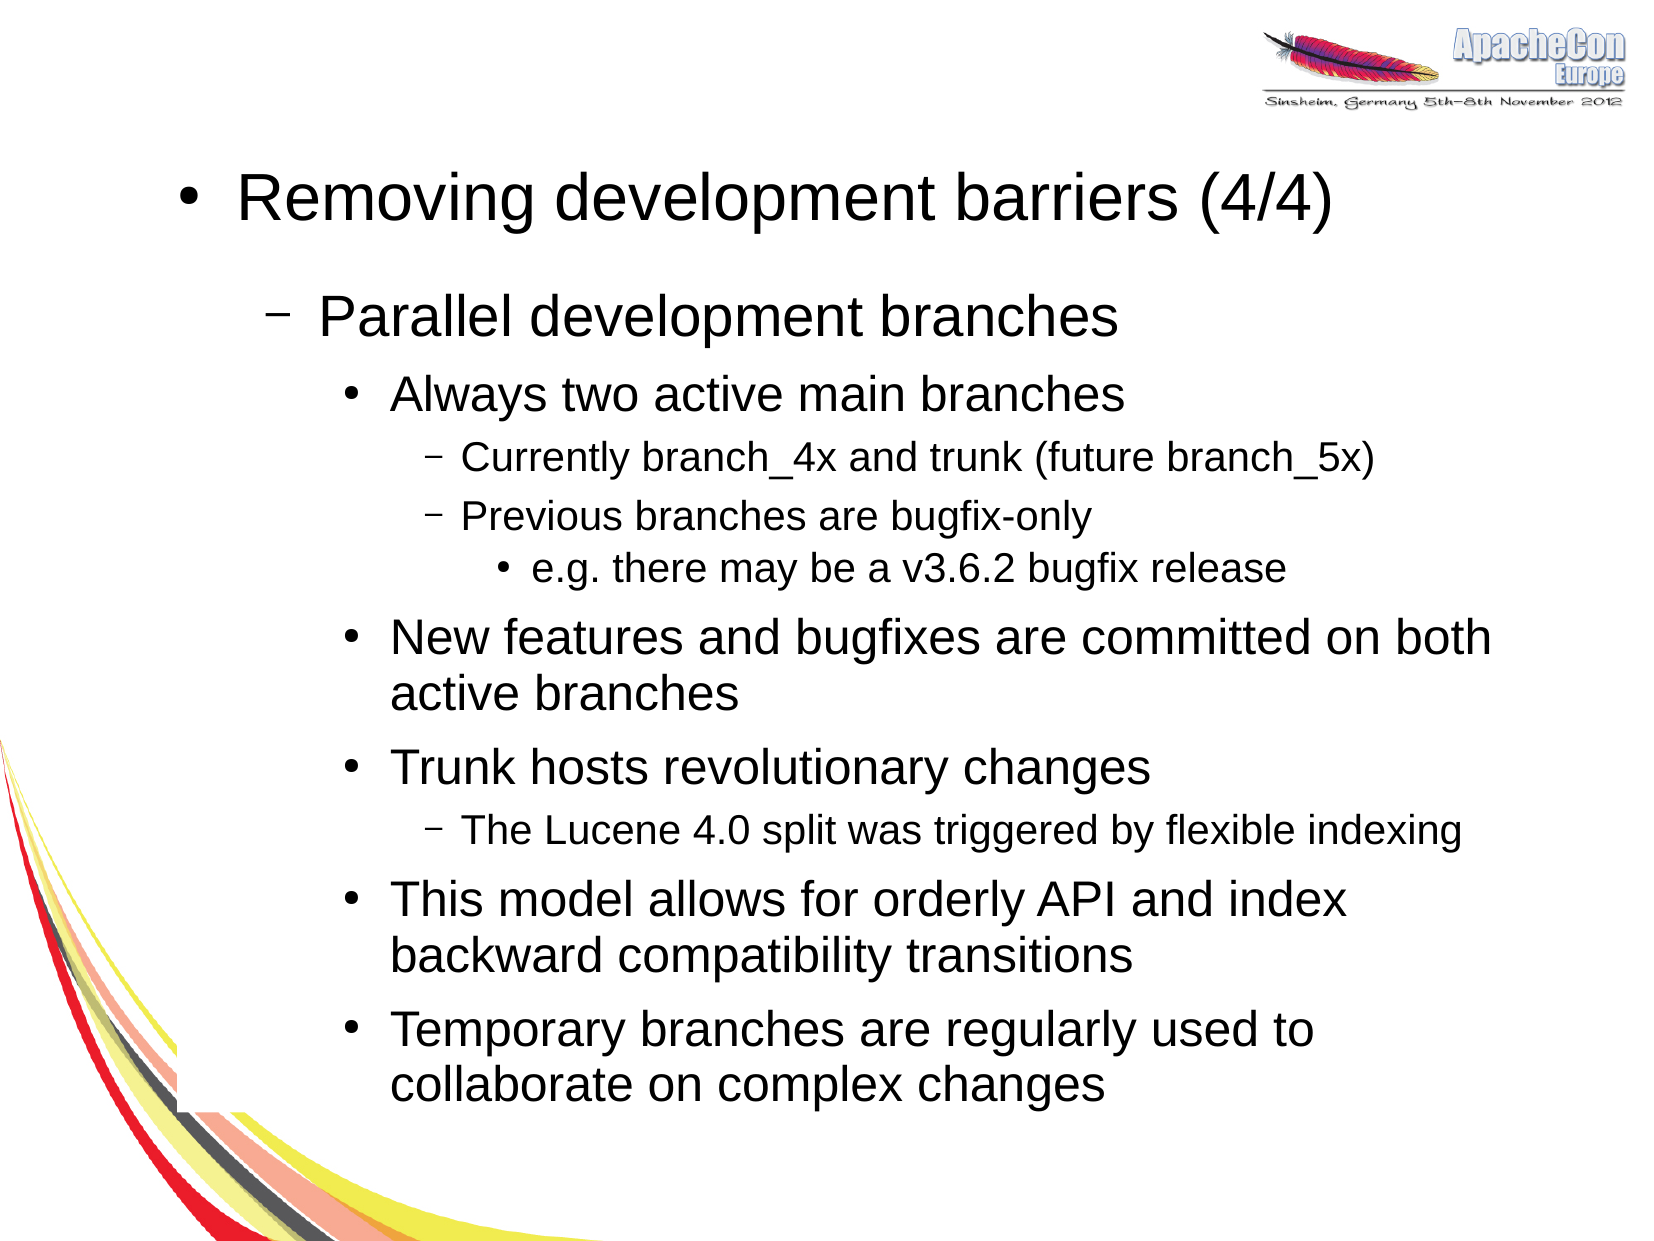

# Removing development barriers (4/4)
Parallel development branches
Always two active main branches
Currently branch_4x and trunk (future branch_5x)
Previous branches are bugfix-only
e.g. there may be a v3.6.2 bugfix release
New features and bugfixes are committed on both active branches
Trunk hosts revolutionary changes
The Lucene 4.0 split was triggered by flexible indexing
This model allows for orderly API and index backward compatibility transitions
Temporary branches are regularly used to collaborate on complex changes